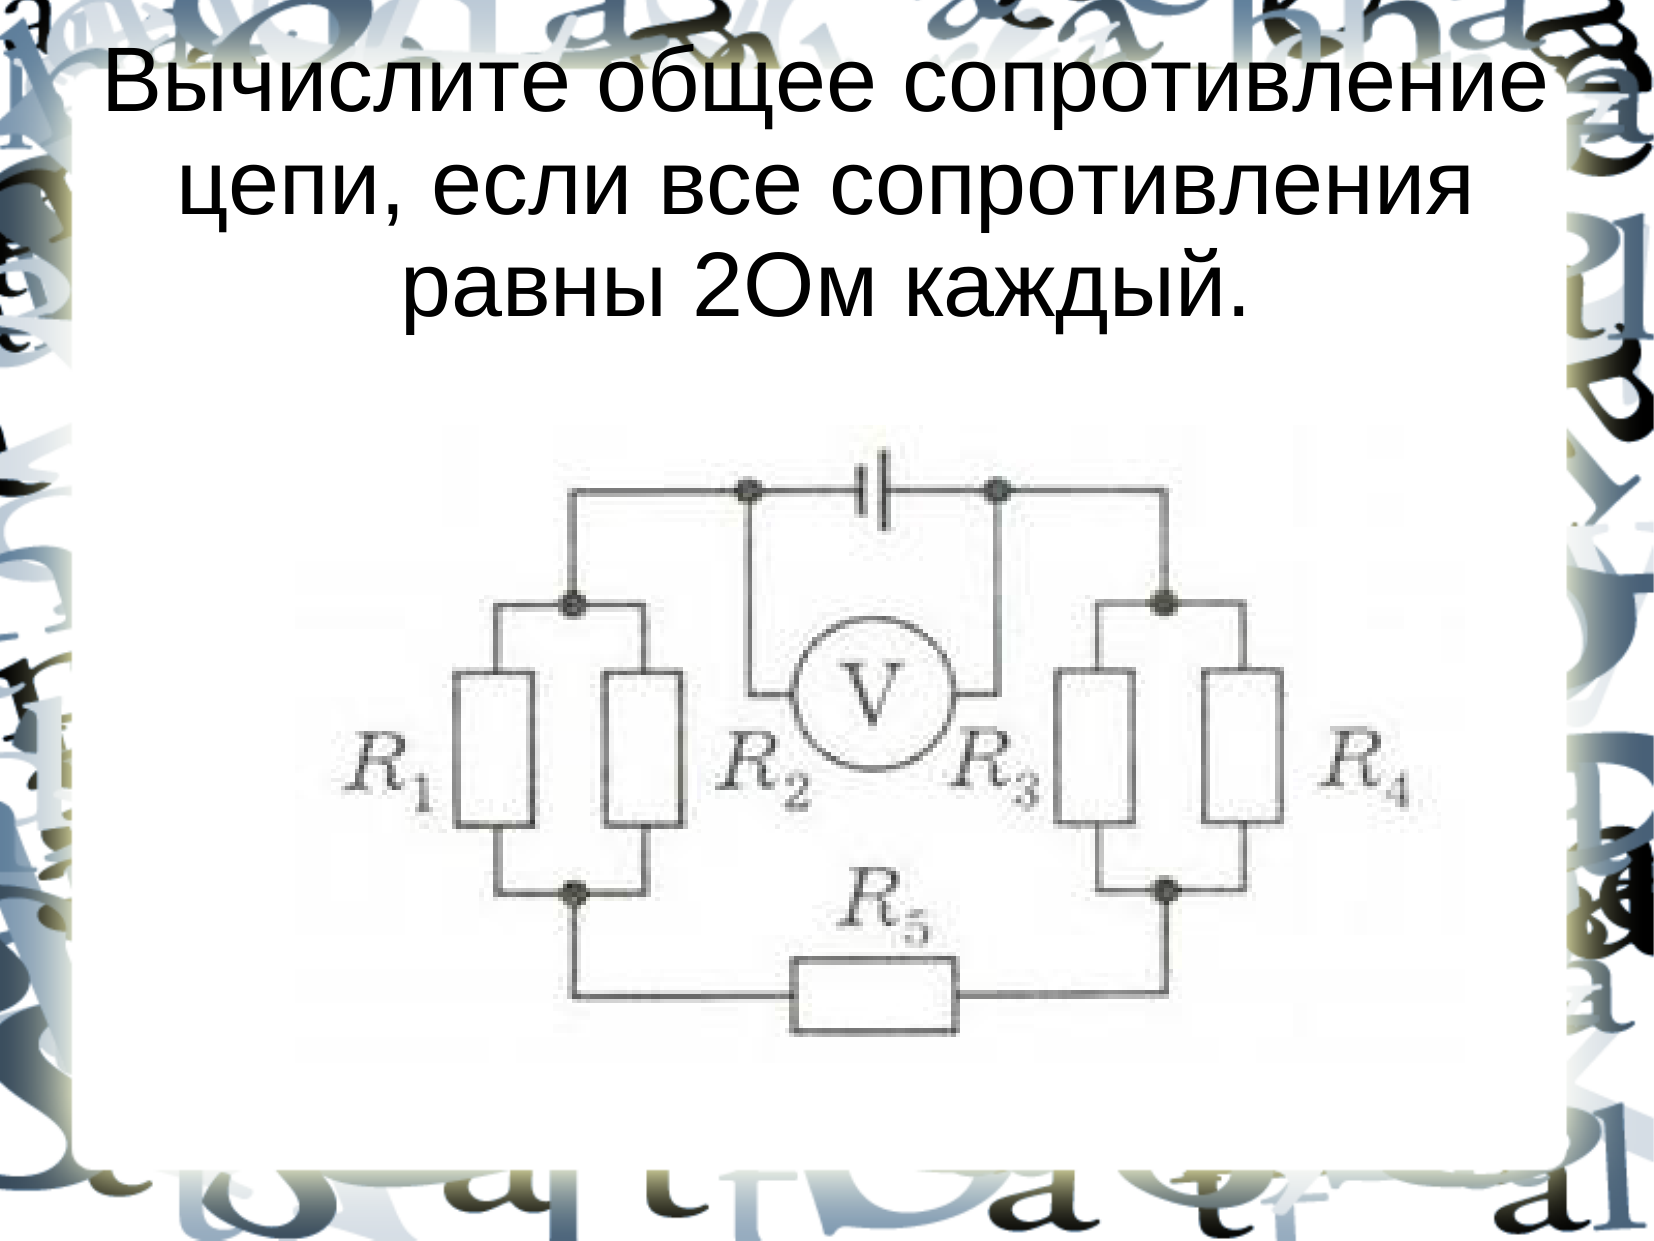

# Вычислите общее сопротивление цепи, если все сопротивления равны 2Ом каждый.